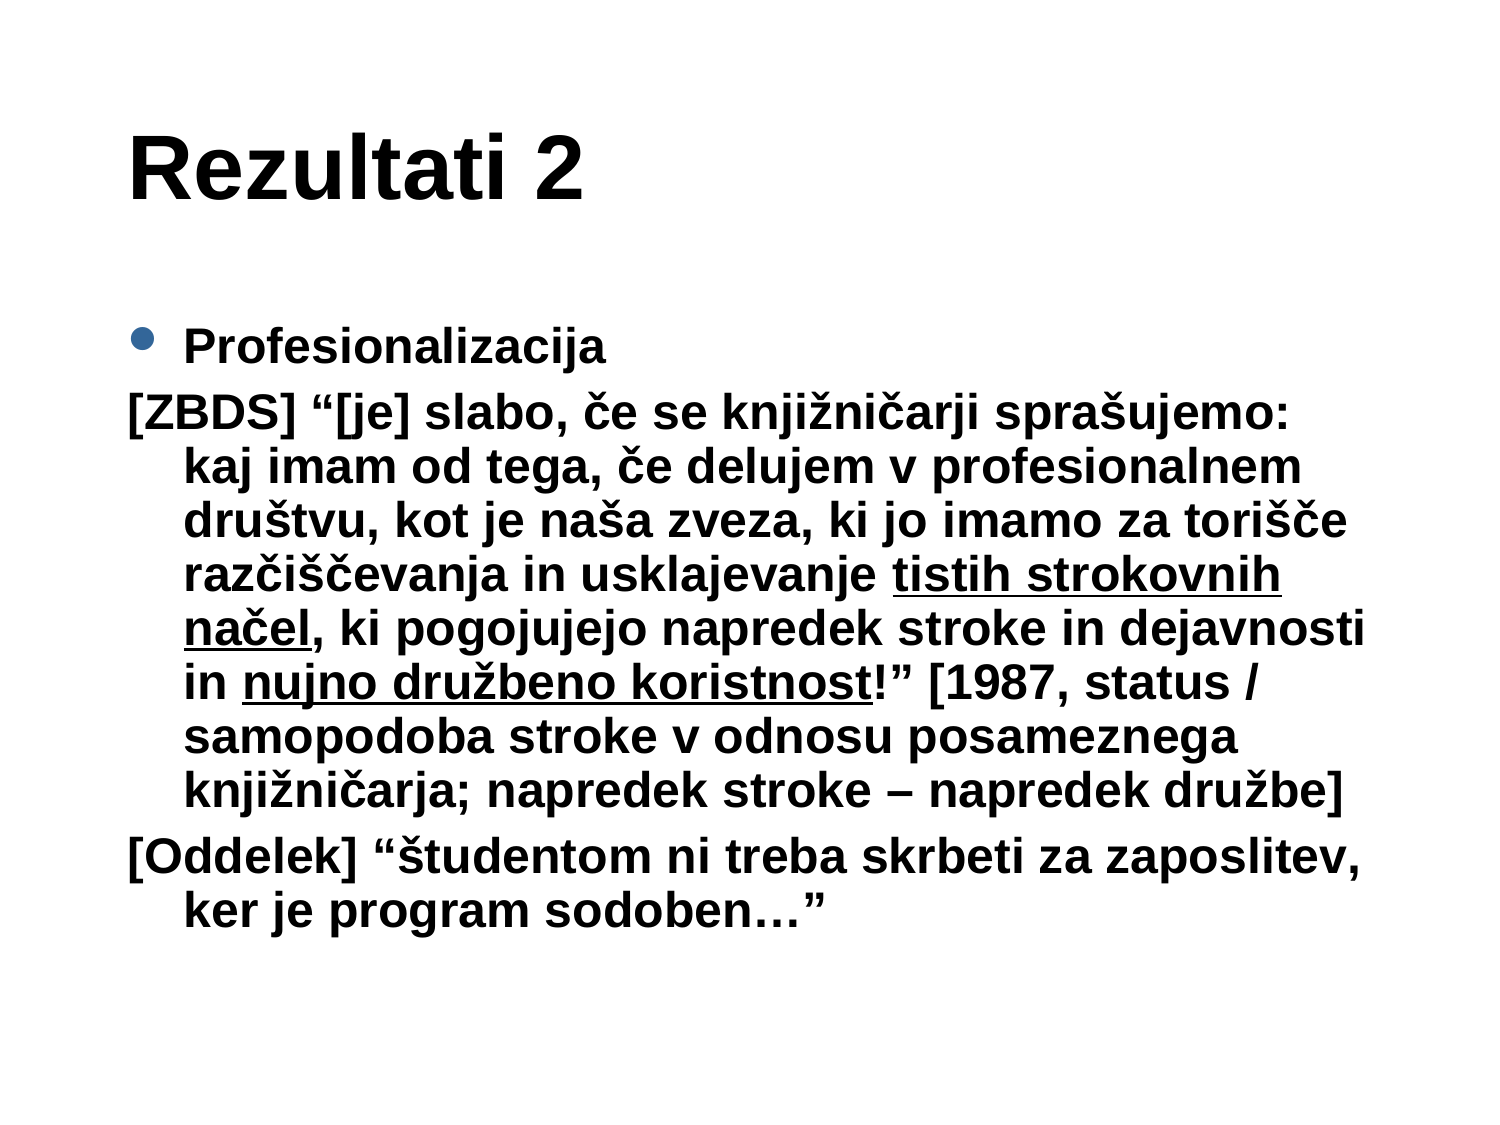

# Rezultati 2
Profesionalizacija
[ZBDS] “[je] slabo, če se knjižničarji sprašujemo: kaj imam od tega, če delujem v profesionalnem društvu, kot je naša zveza, ki jo imamo za torišče razčiščevanja in usklajevanje tistih strokovnih načel, ki pogojujejo napredek stroke in dejavnosti in nujno družbeno koristnost!” [1987, status / samopodoba stroke v odnosu posameznega knjižničarja; napredek stroke – napredek družbe]
[Oddelek] “študentom ni treba skrbeti za zaposlitev, ker je program sodoben…”